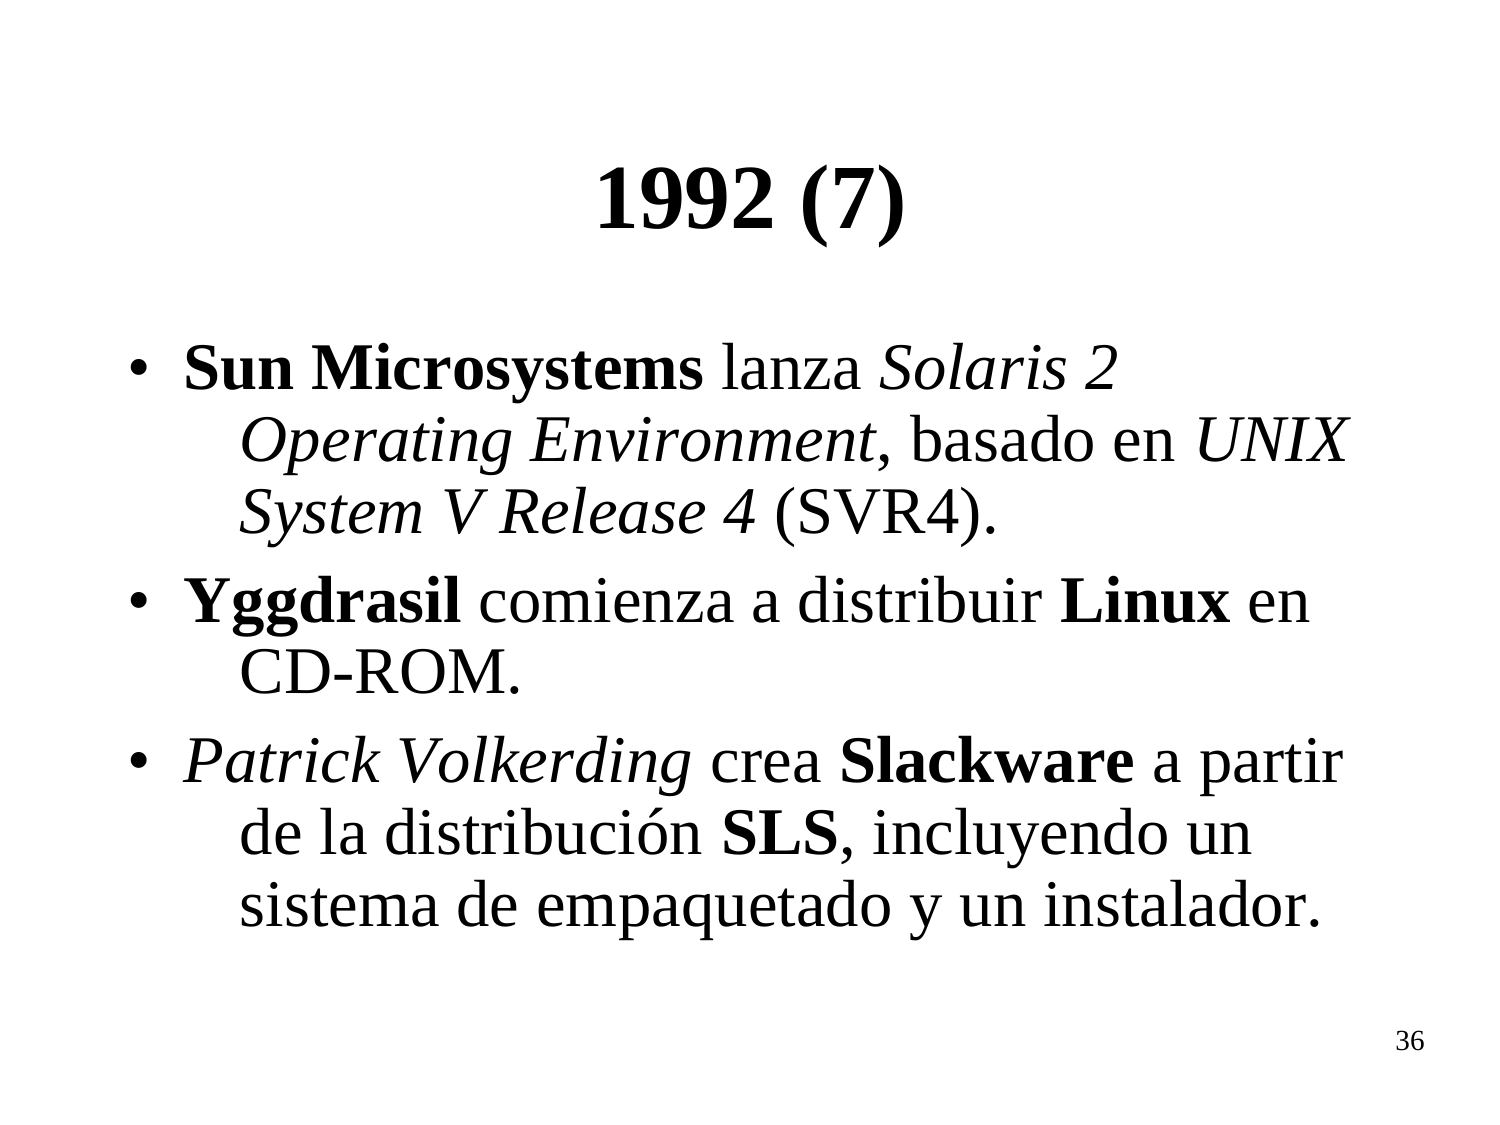

# 1992 (7)
Sun Microsystems lanza Solaris 2 Operating Environment, basado en UNIX System V Release 4 (SVR4).
Yggdrasil comienza a distribuir Linux en CD-ROM.
Patrick Volkerding crea Slackware a partir de la distribución SLS, incluyendo un sistema de empaquetado y un instalador.
36